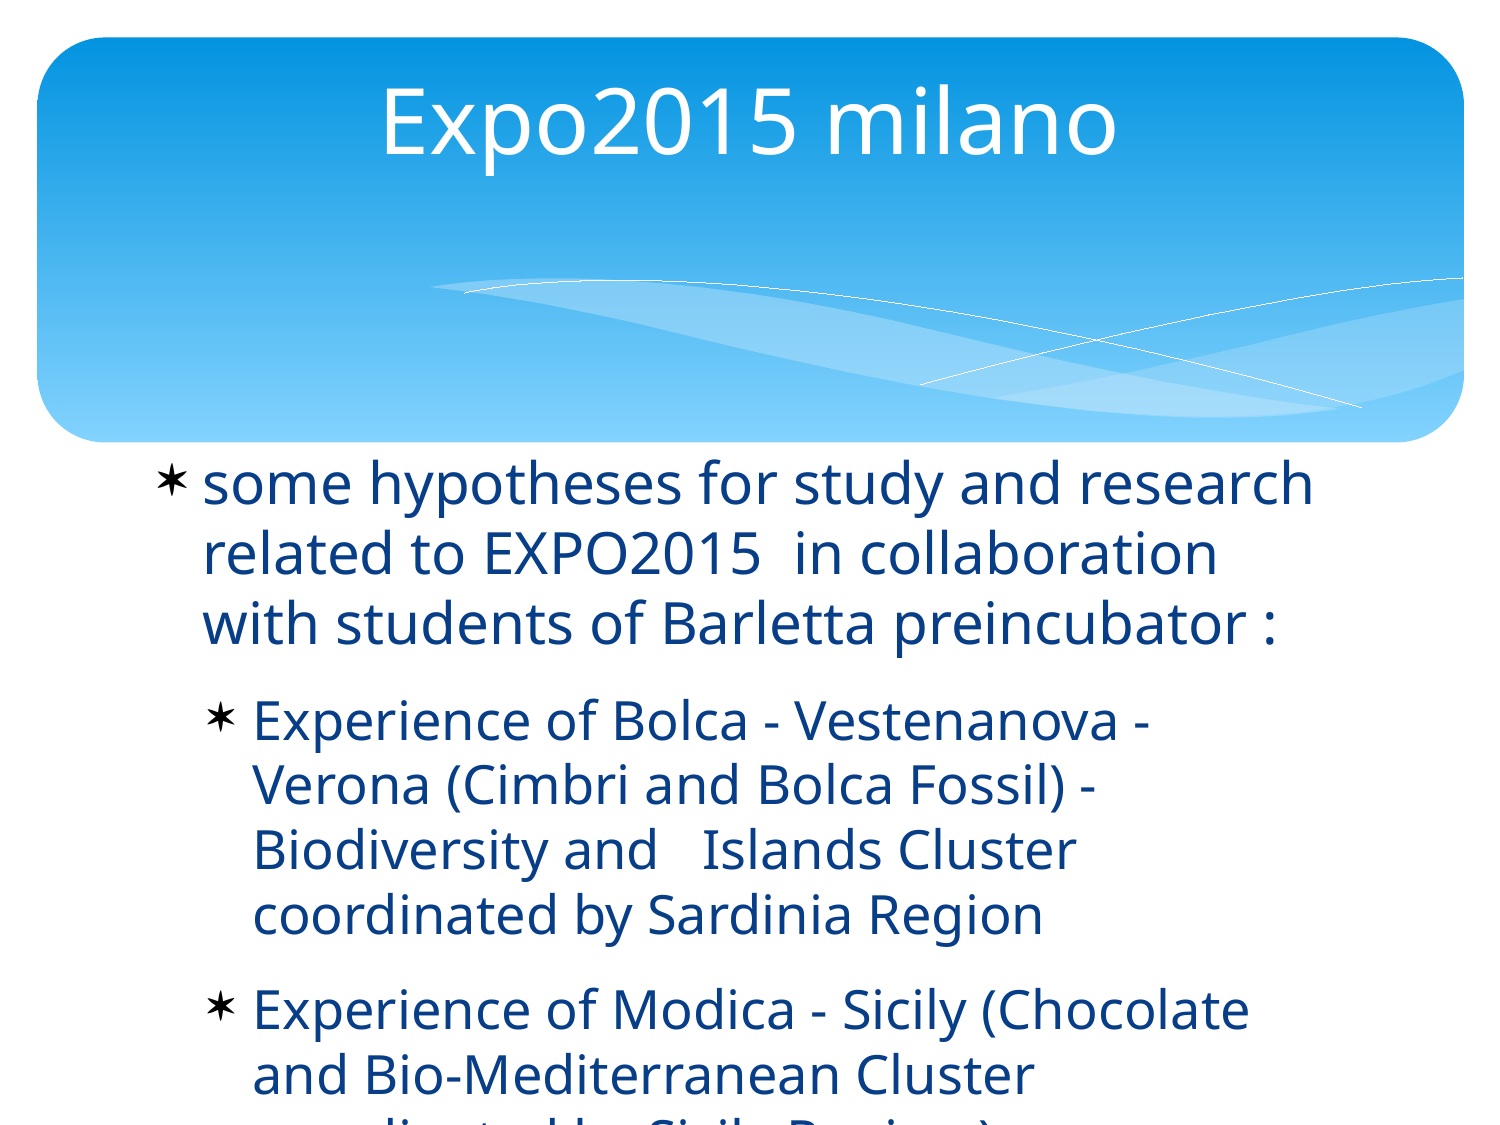

Expo2015 milano
# some hypotheses for study and research related to EXPO2015 in collaboration with students of Barletta preincubator :
Experience of Bolca - Vestenanova - Verona (Cimbri and Bolca Fossil) - Biodiversity and Islands Cluster coordinated by Sardinia Region
Experience of Modica - Sicily (Chocolate and Bio-Mediterranean Cluster coordinated by Sicily Region )
Experience of short chain Rice of Isola della Scala - Verona – Rice Cluster and Pavilion of Sierra Leone Africa